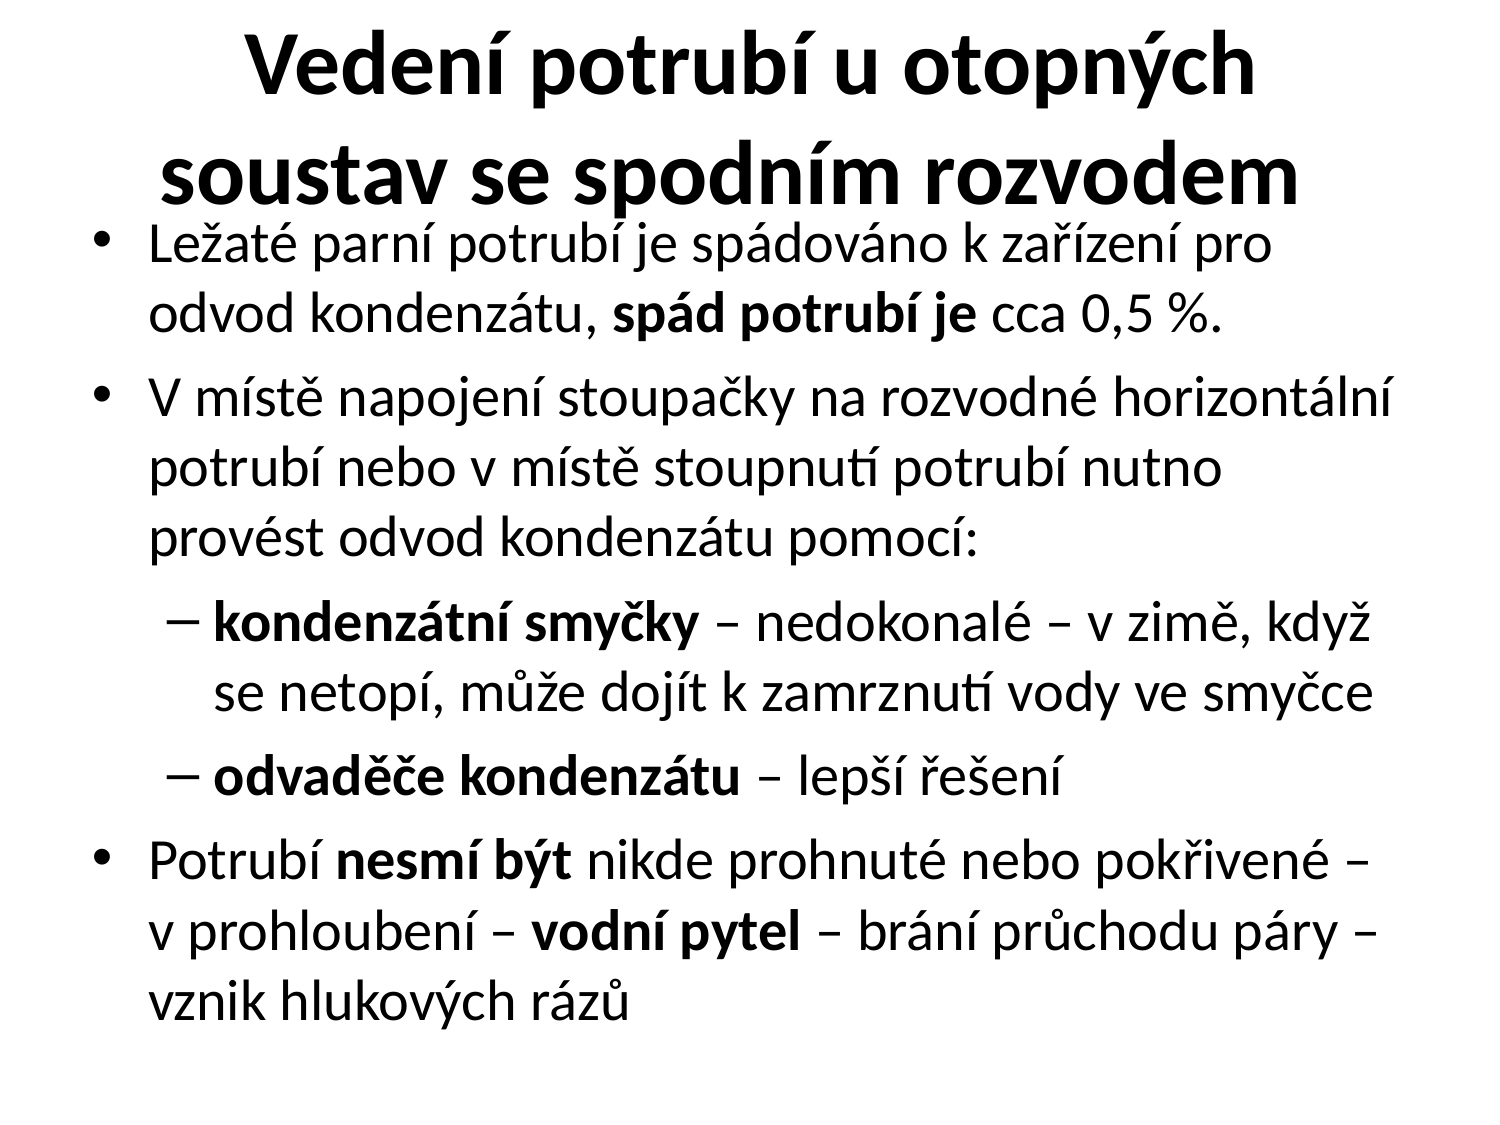

# Vedení potrubí u otopných soustav se spodním rozvodem
Ležaté parní potrubí je spádováno k zařízení pro odvod kondenzátu, spád potrubí je cca 0,5 %.
V místě napojení stoupačky na rozvodné horizontální potrubí nebo v místě stoupnutí potrubí nutno provést odvod kondenzátu pomocí:
kondenzátní smyčky – nedokonalé – v zimě, když se netopí, může dojít k zamrznutí vody ve smyčce
odvaděče kondenzátu – lepší řešení
Potrubí nesmí být nikde prohnuté nebo pokřivené – v prohloubení – vodní pytel – brání průchodu páry – vznik hlukových rázů